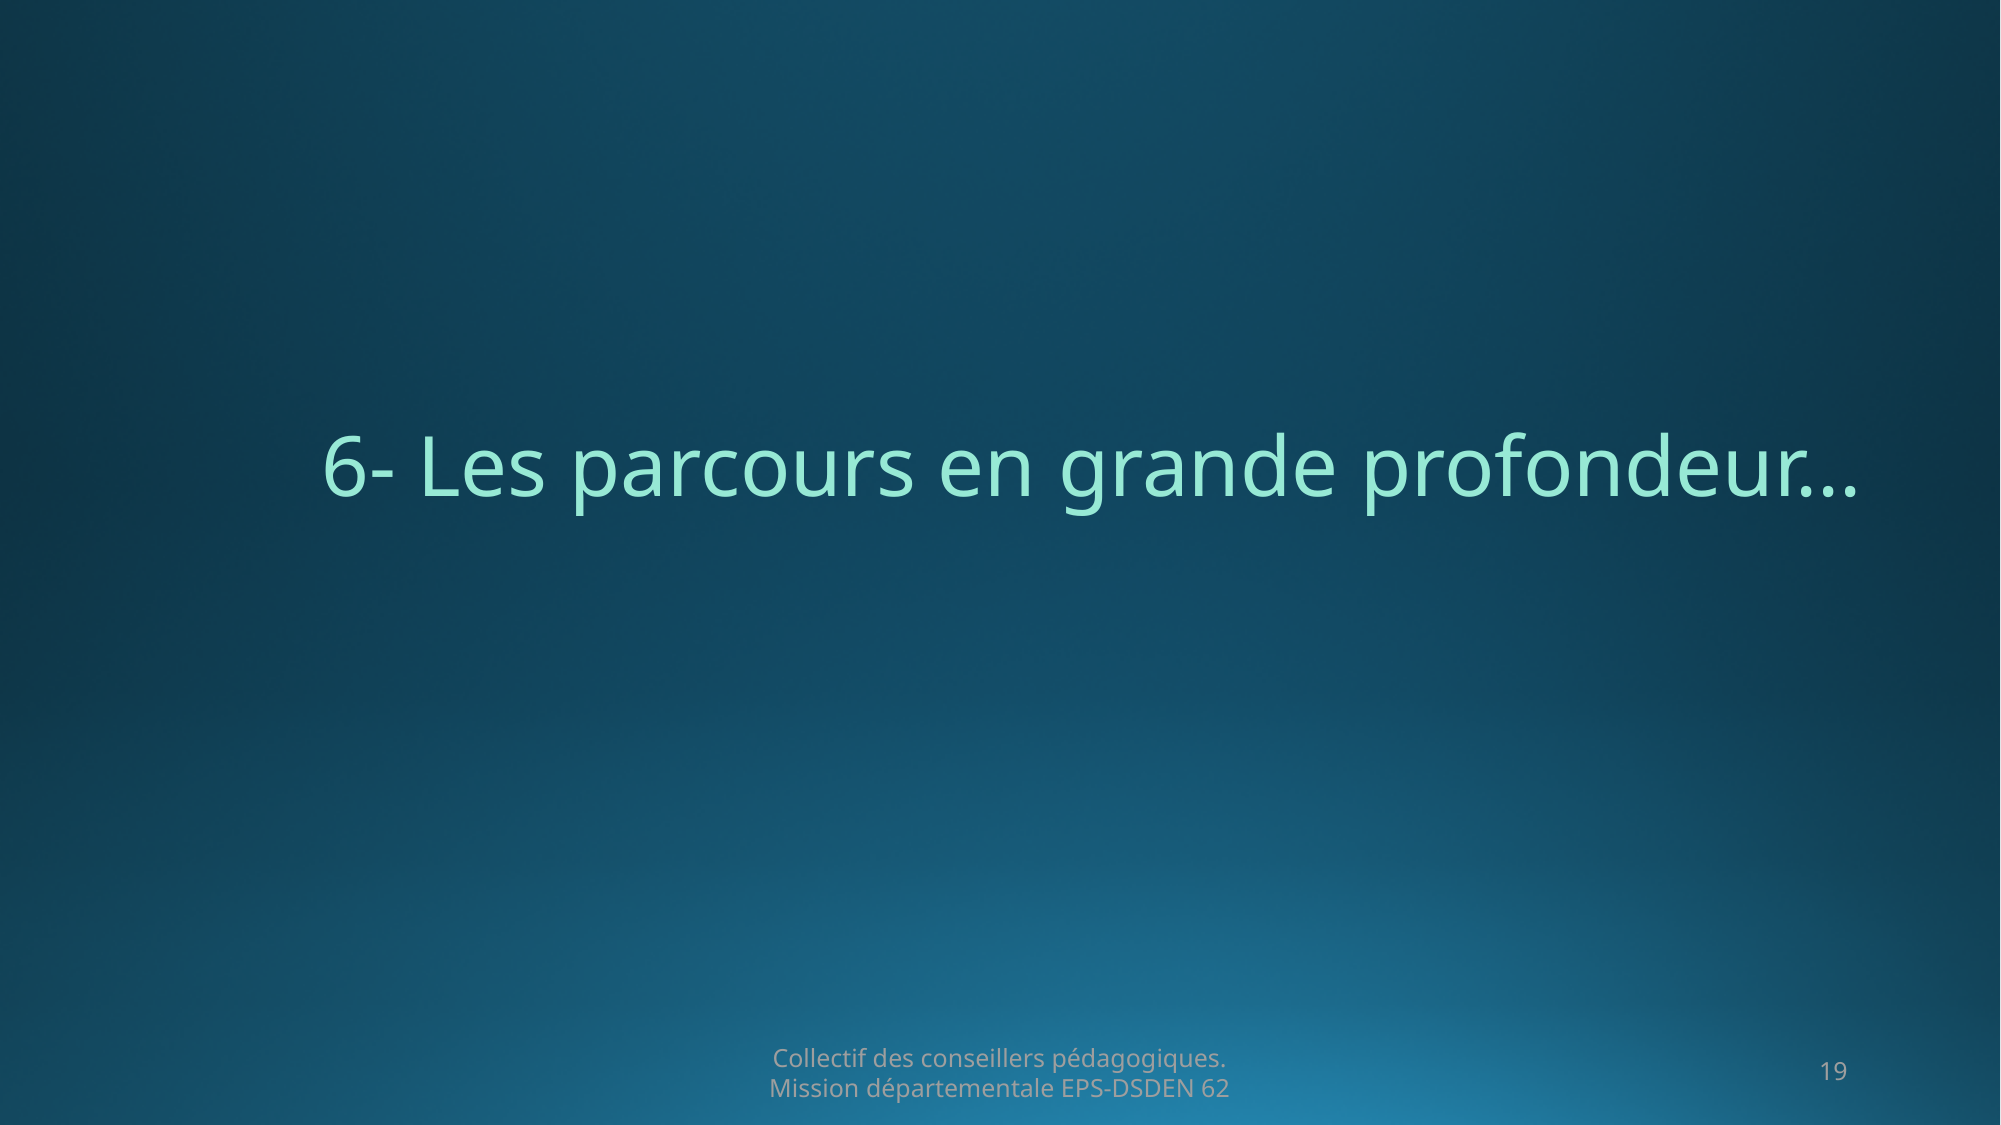

6- Les parcours en grande profondeur...
Collectif des conseillers pédagogiques.
Mission départementale EPS-DSDEN 62